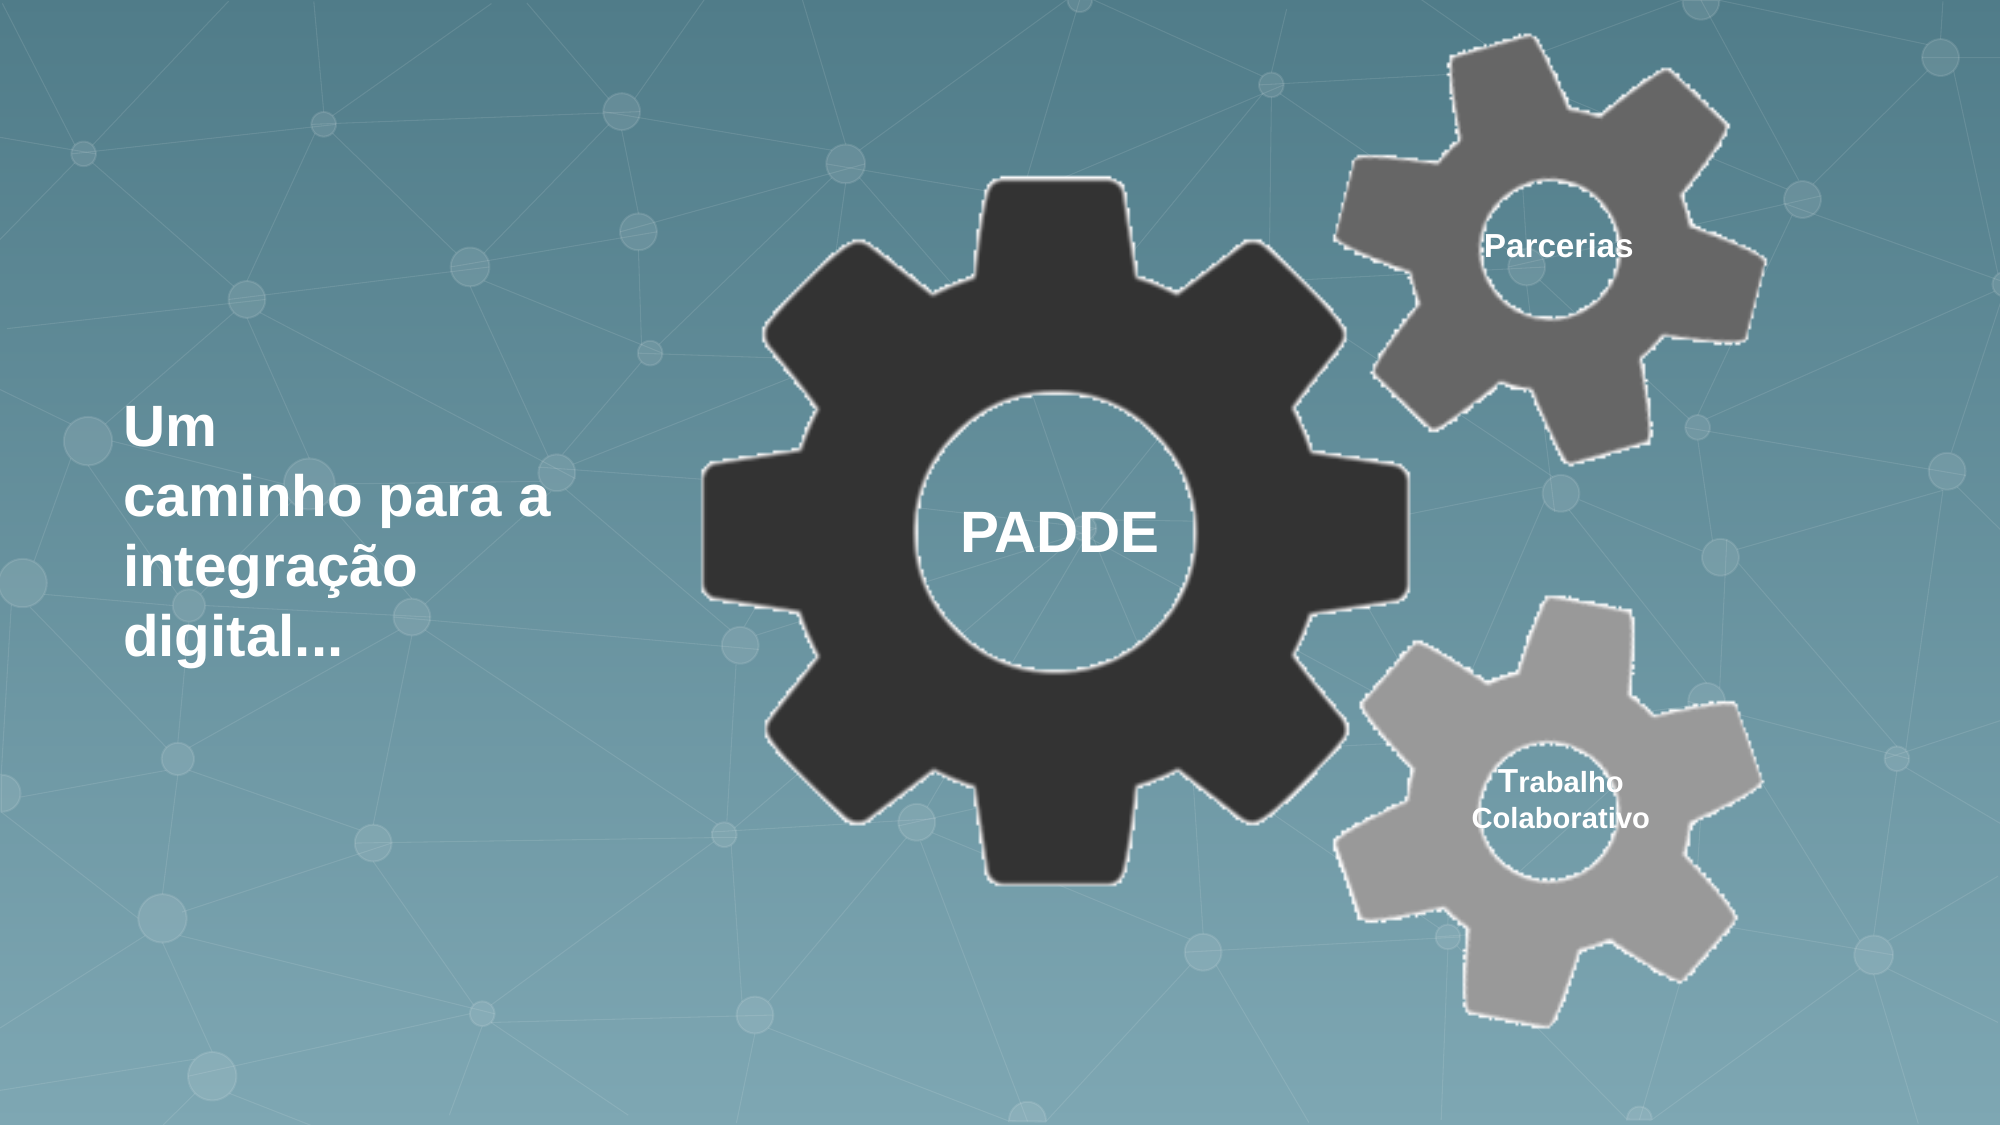

Parcerias
Um caminho para a integração digital...
PADDE
Trabalho
Colaborativo